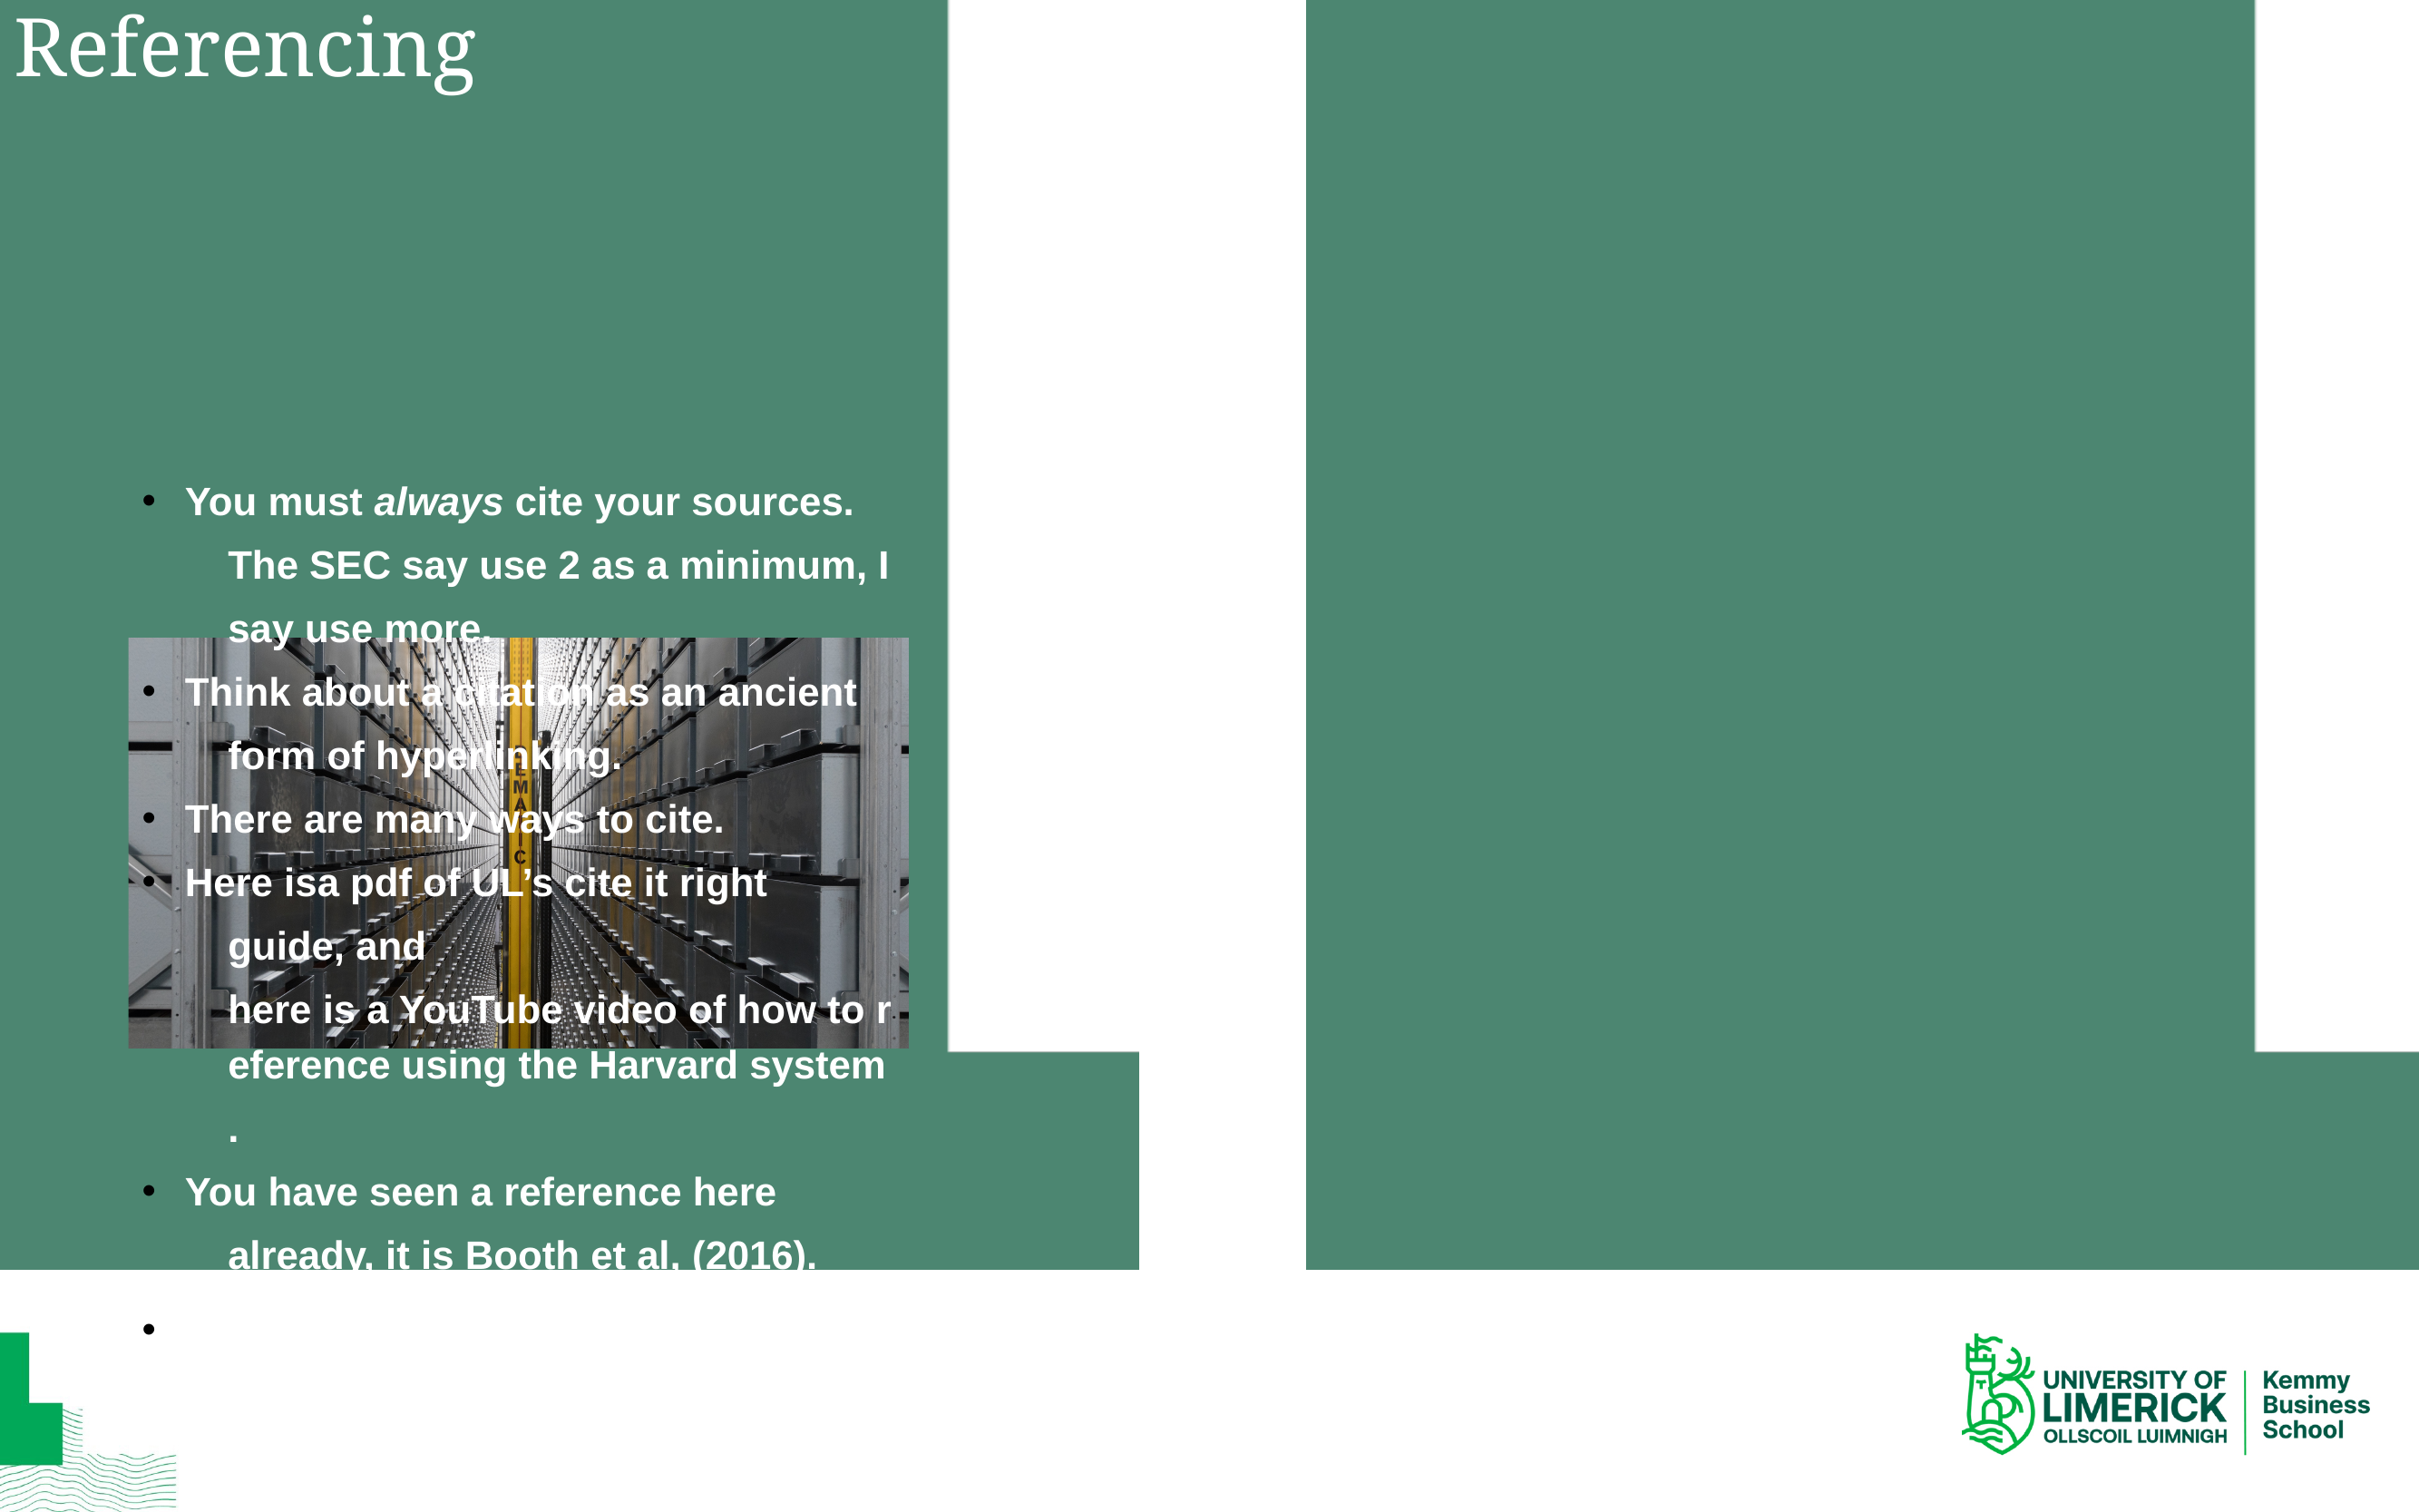

# Referencing
You must always cite your sources. The SEC say use 2 as a minimum, I say use more.
Think about a citation as an ancient form of hyperlinking.
There are many ways to cite.
Here isa pdf of UL’s cite it right guide, and here is a YouTube video of how to reference using the Harvard system.
You have seen a reference here already, it is Booth et al, (2016).